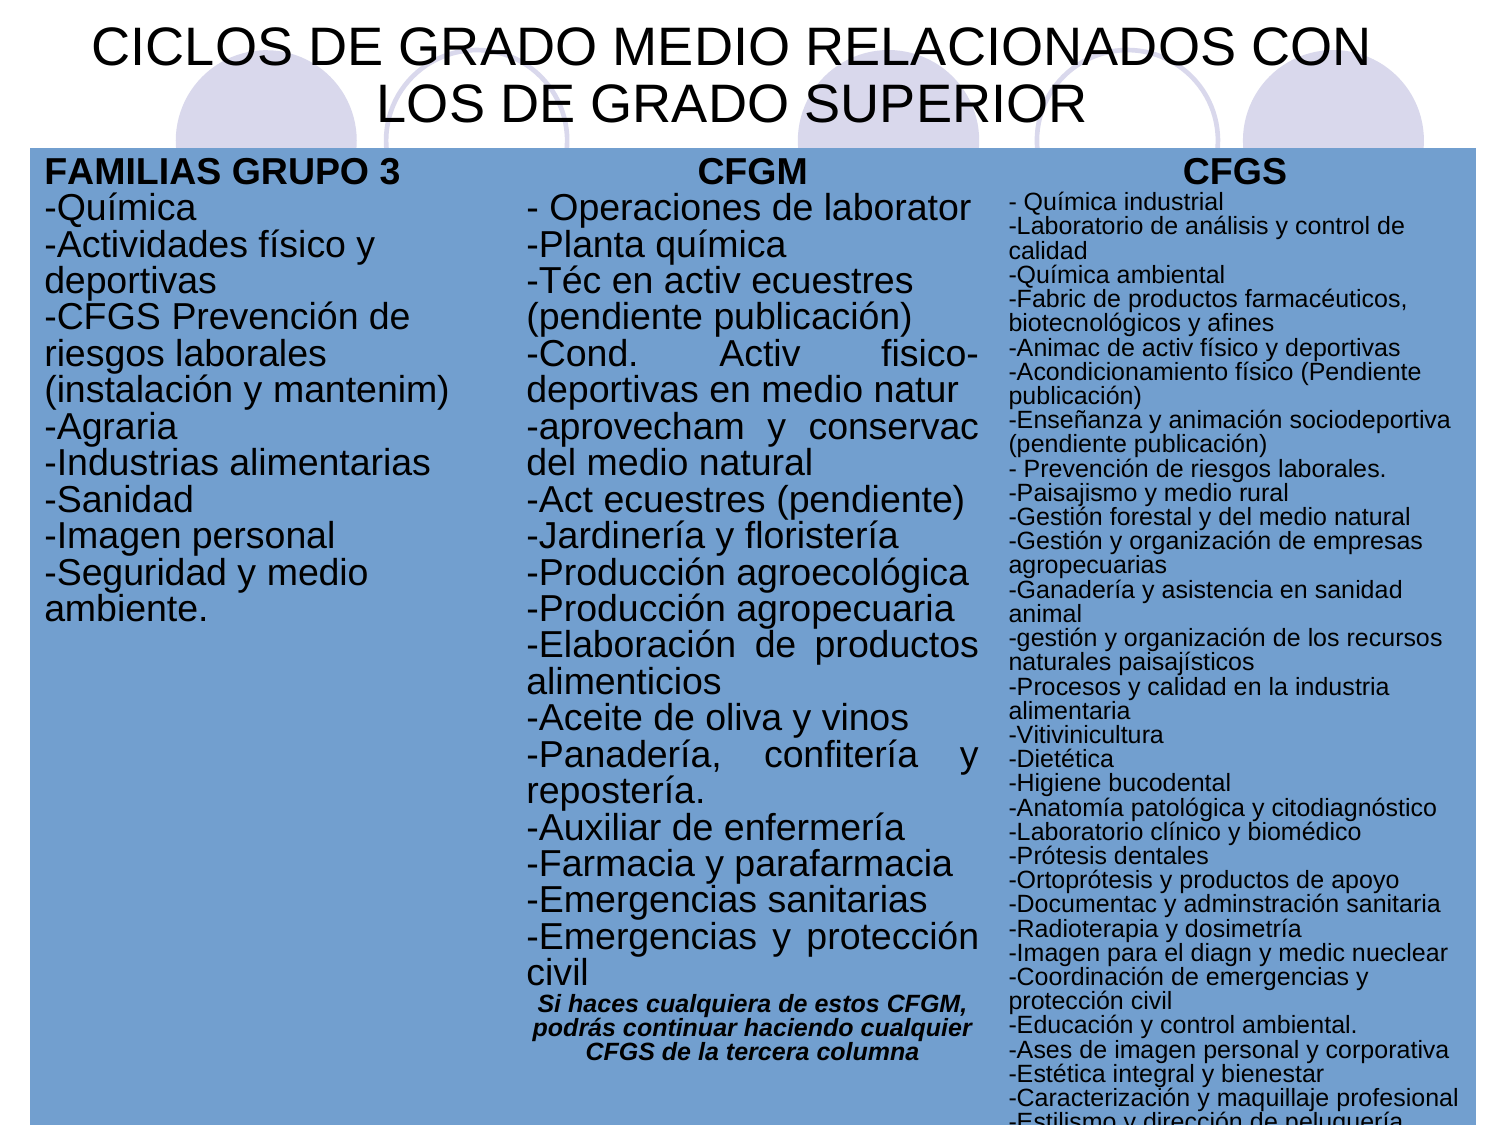

CICLOS DE GRADO MEDIO RELACIONADOS CON LOS DE GRADO SUPERIOR
| FAMILIAS GRUPO 3 -Química -Actividades físico y deportivas -CFGS Prevención de riesgos laborales (instalación y mantenim) -Agraria -Industrias alimentarias -Sanidad -Imagen personal -Seguridad y medio ambiente. | CFGM - Operaciones de laborator -Planta química -Téc en activ ecuestres (pendiente publicación) -Cond. Activ fisico-deportivas en medio natur -aprovecham y conservac del medio natural -Act ecuestres (pendiente) -Jardinería y floristería -Producción agroecológica -Producción agropecuaria -Elaboración de productos alimenticios -Aceite de oliva y vinos -Panadería, confitería y repostería. -Auxiliar de enfermería -Farmacia y parafarmacia -Emergencias sanitarias -Emergencias y protección civil Si haces cualquiera de estos CFGM, podrás continuar haciendo cualquier CFGS de la tercera columna | CFGS - Química industrial -Laboratorio de análisis y control de calidad -Química ambiental -Fabric de productos farmacéuticos, biotecnológicos y afines -Animac de activ físico y deportivas -Acondicionamiento físico (Pendiente publicación) -Enseñanza y animación sociodeportiva (pendiente publicación) - Prevención de riesgos laborales. -Paisajismo y medio rural -Gestión forestal y del medio natural -Gestión y organización de empresas agropecuarias -Ganadería y asistencia en sanidad animal -gestión y organización de los recursos naturales paisajísticos -Procesos y calidad en la industria alimentaria -Vitivinicultura -Dietética -Higiene bucodental -Anatomía patológica y citodiagnóstico -Laboratorio clínico y biomédico -Prótesis dentales -Ortoprótesis y productos de apoyo -Documentac y adminstración sanitaria -Radioterapia y dosimetría -Imagen para el diagn y medic nueclear -Coordinación de emergencias y protección civil -Educación y control ambiental. -Ases de imagen personal y corporativa -Estética integral y bienestar -Caracterización y maquillaje profesional -Estilismo y dirección de peluquería. |
| --- | --- | --- |
#